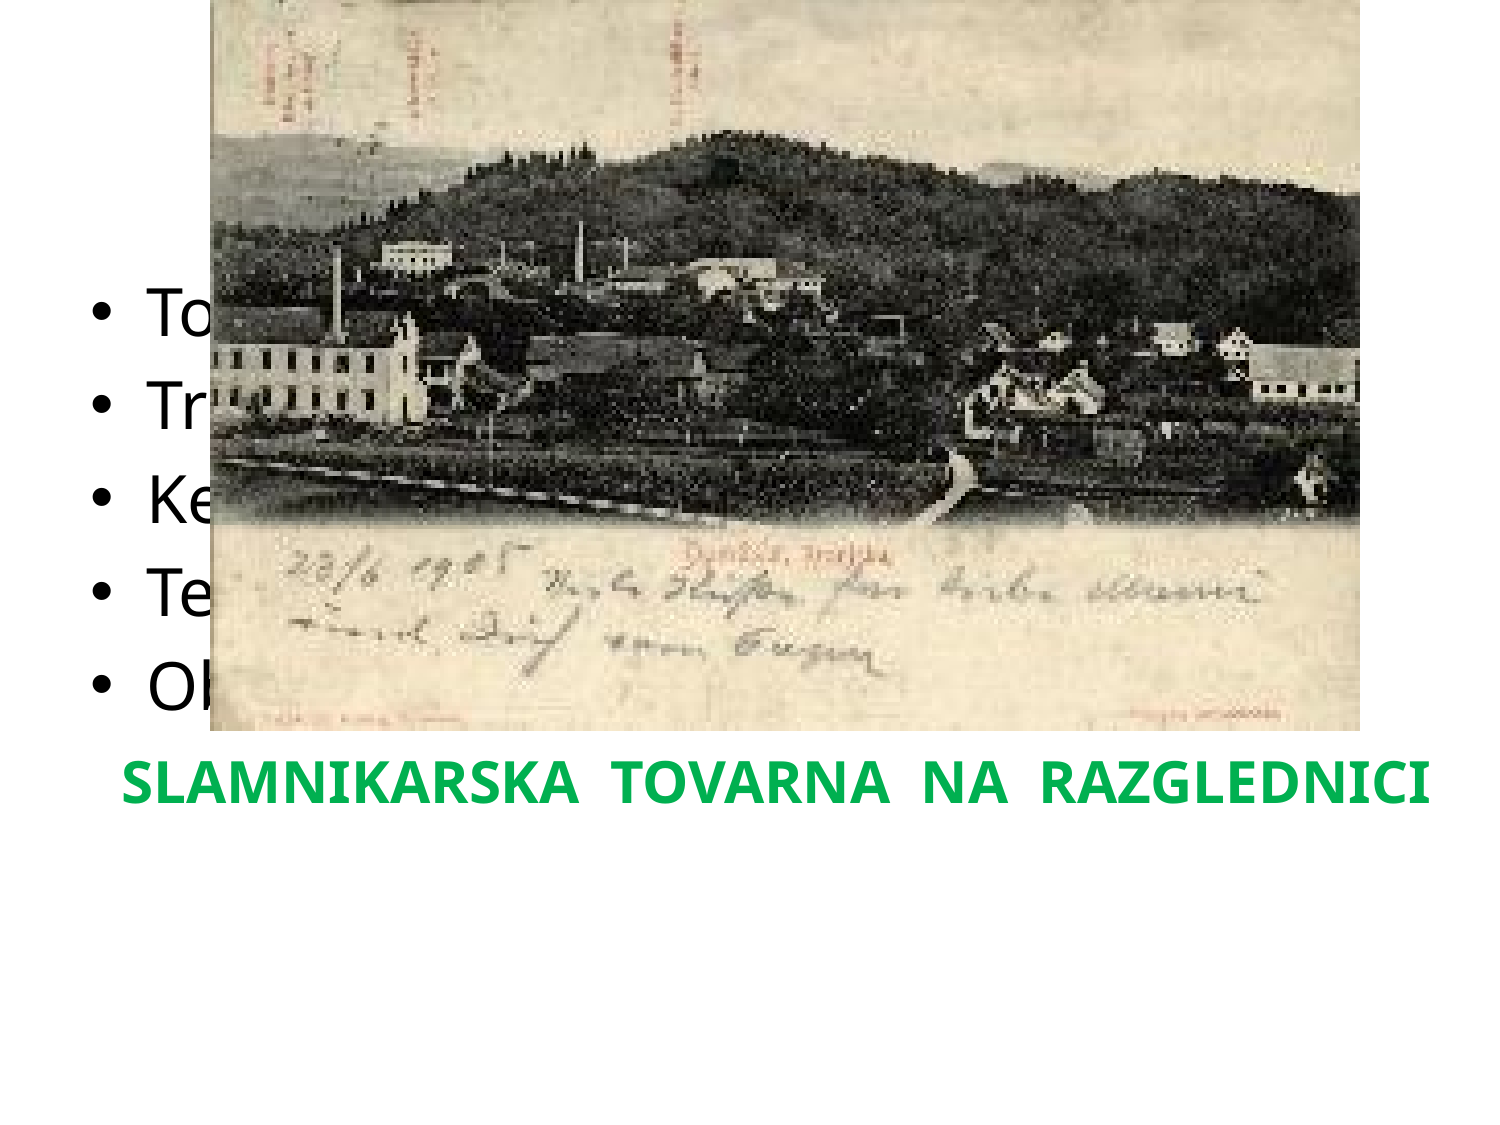

# industrija
Tovarna slamnikarstva
Trgovine
Kemična industrija
Tekstilna industrija
Obrtna dejavnost
SLAMNIKARSKA TOVARNA NA RAZGLEDNICI